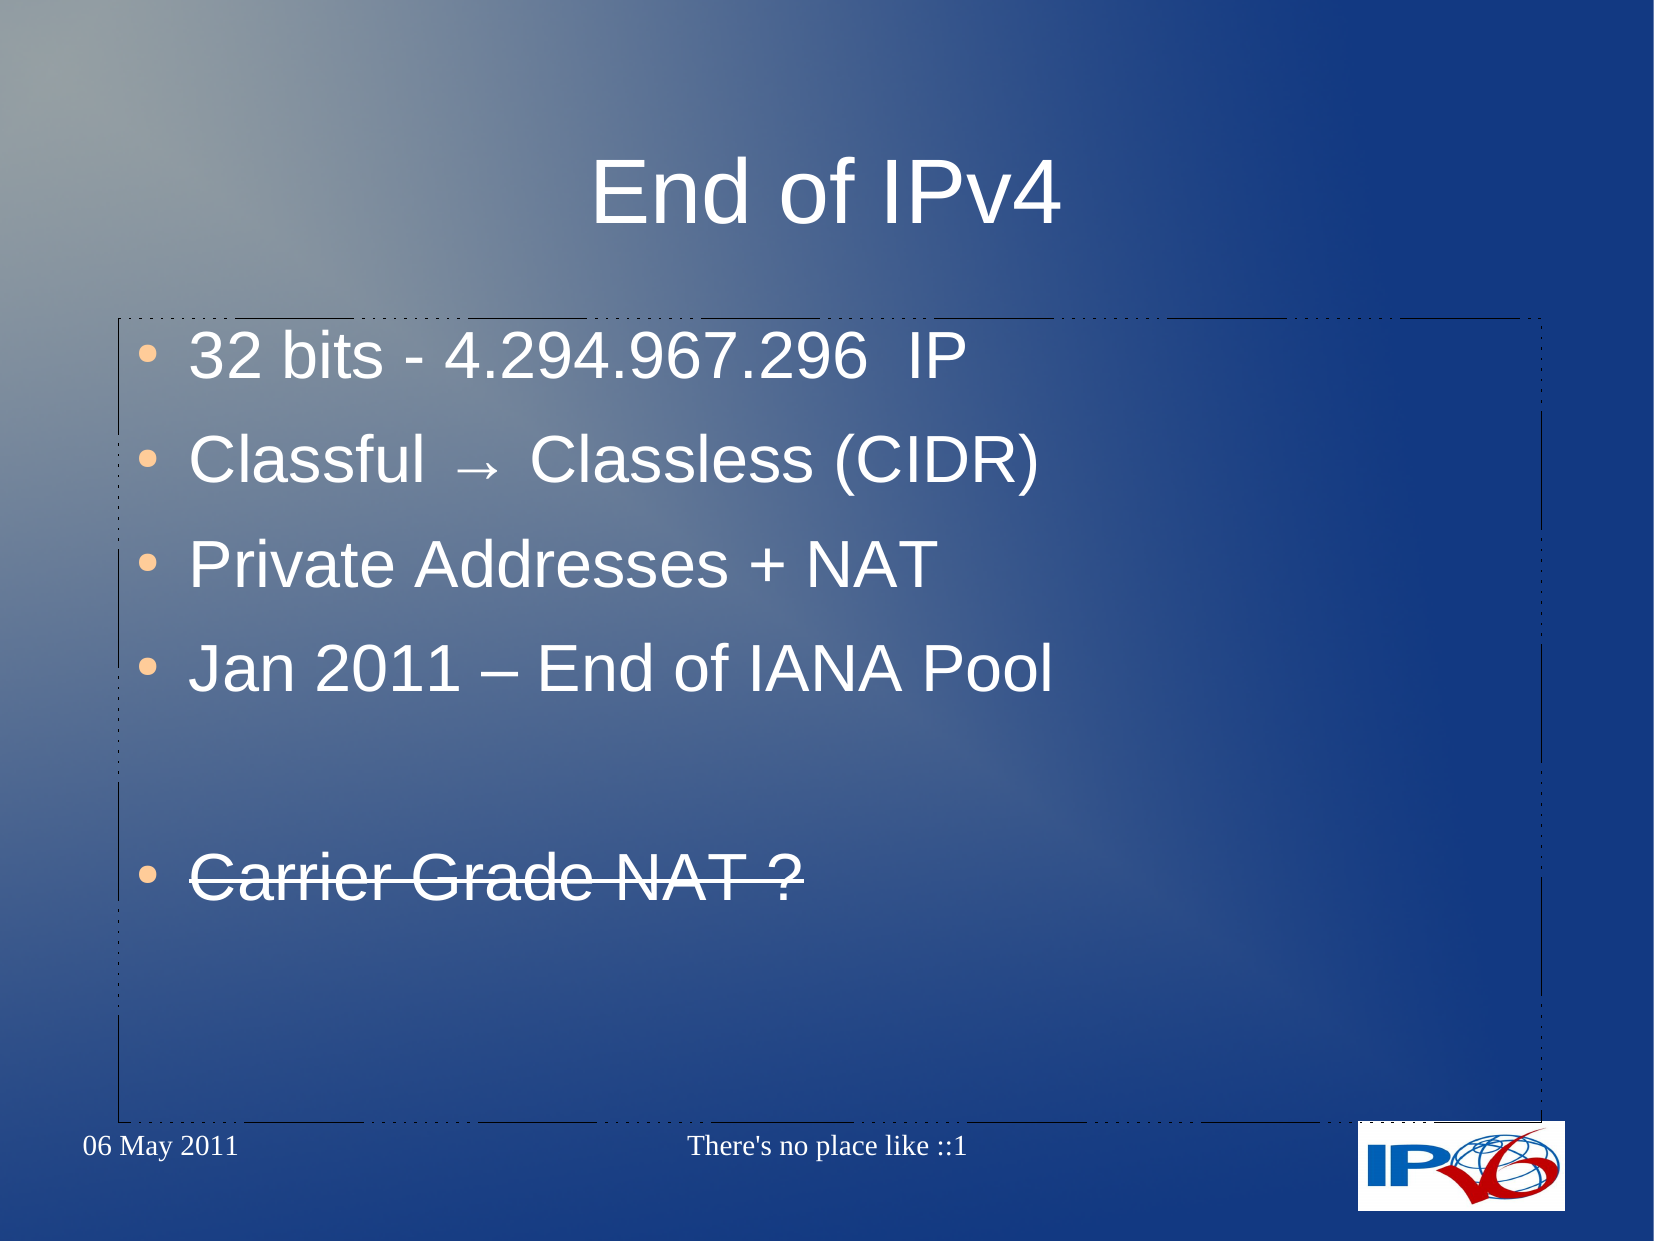

# End of IPv4
32 bits - 4.294.967.296 IP
Classful → Classless (CIDR)
Private Addresses + NAT
Jan 2011 – End of IANA Pool
Carrier Grade NAT ?
06 May 2011
There's no place like ::1